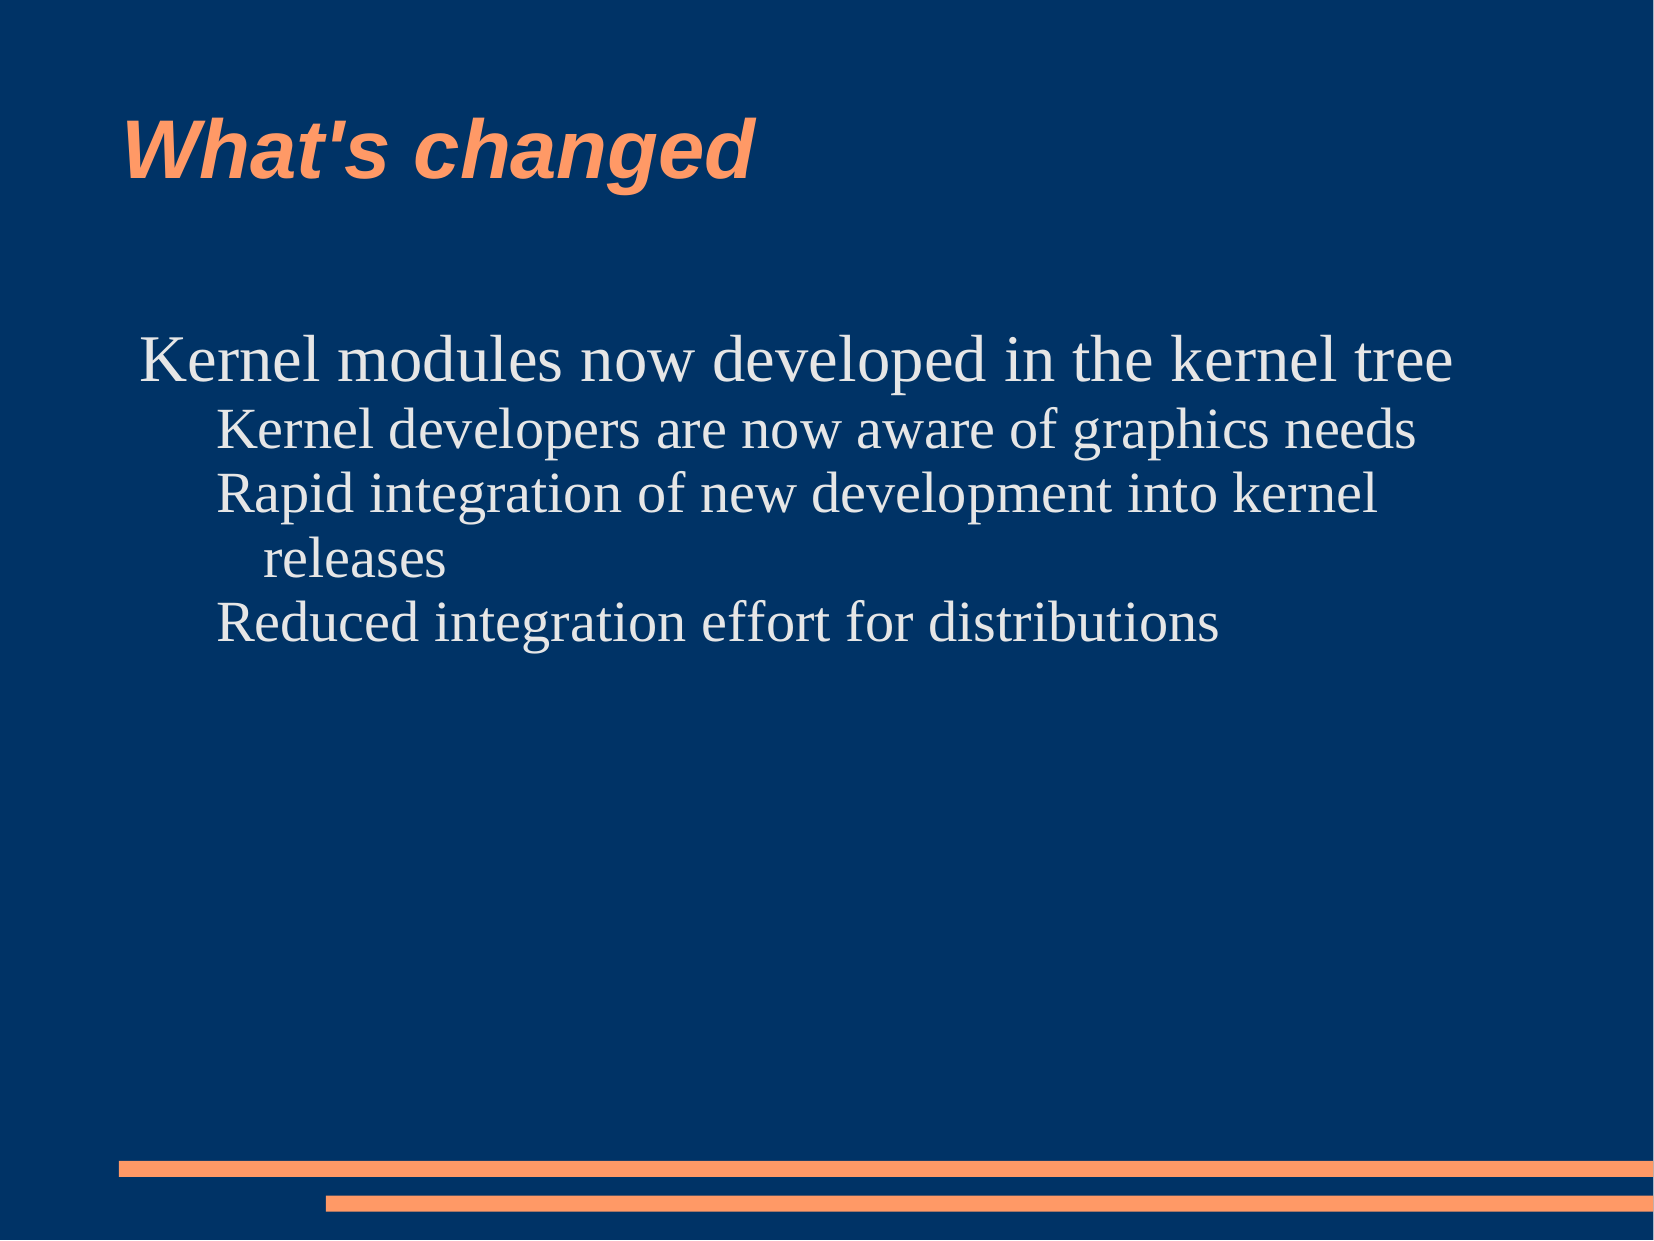

# What's changed
Kernel modules now developed in the kernel tree
Kernel developers are now aware of graphics needs
Rapid integration of new development into kernel releases
Reduced integration effort for distributions